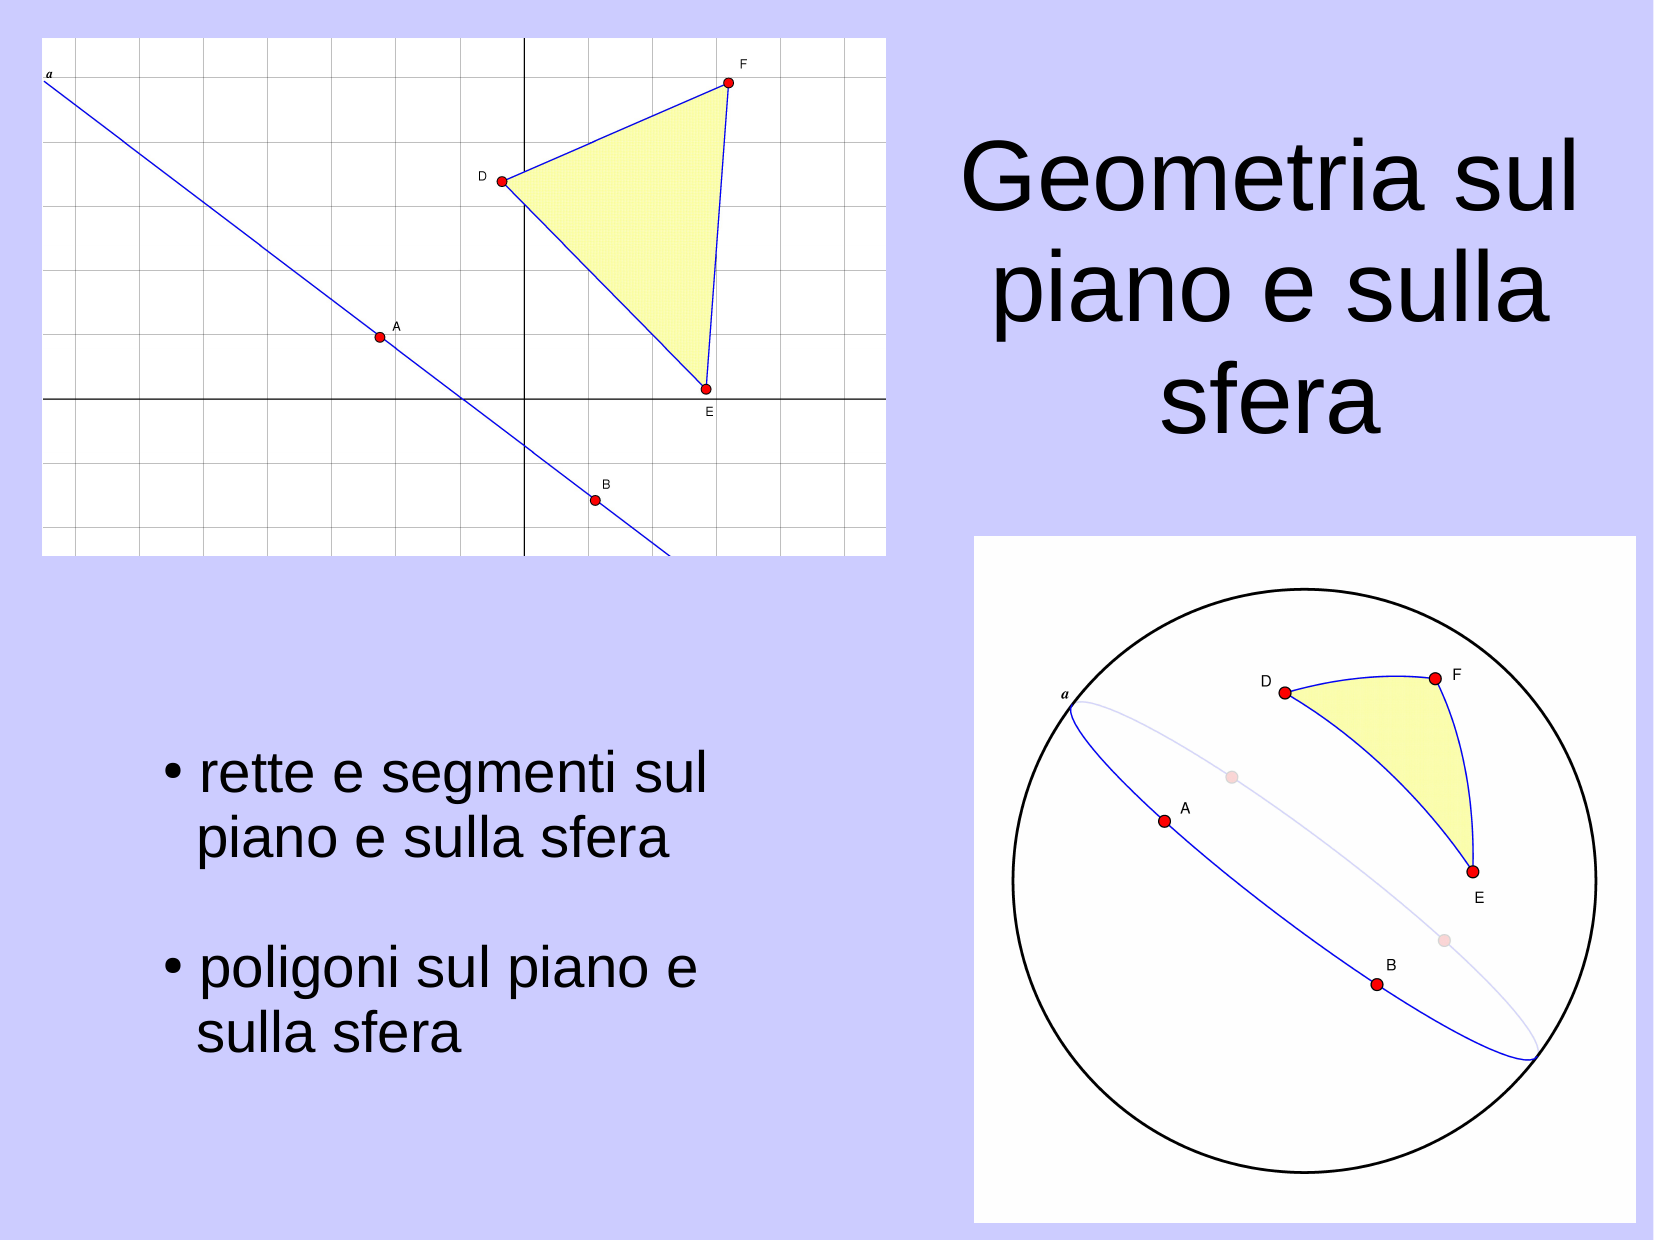

Geometria sul piano e sulla sfera
 rette e segmenti sul piano e sulla sfera
 poligoni sul piano e sulla sfera